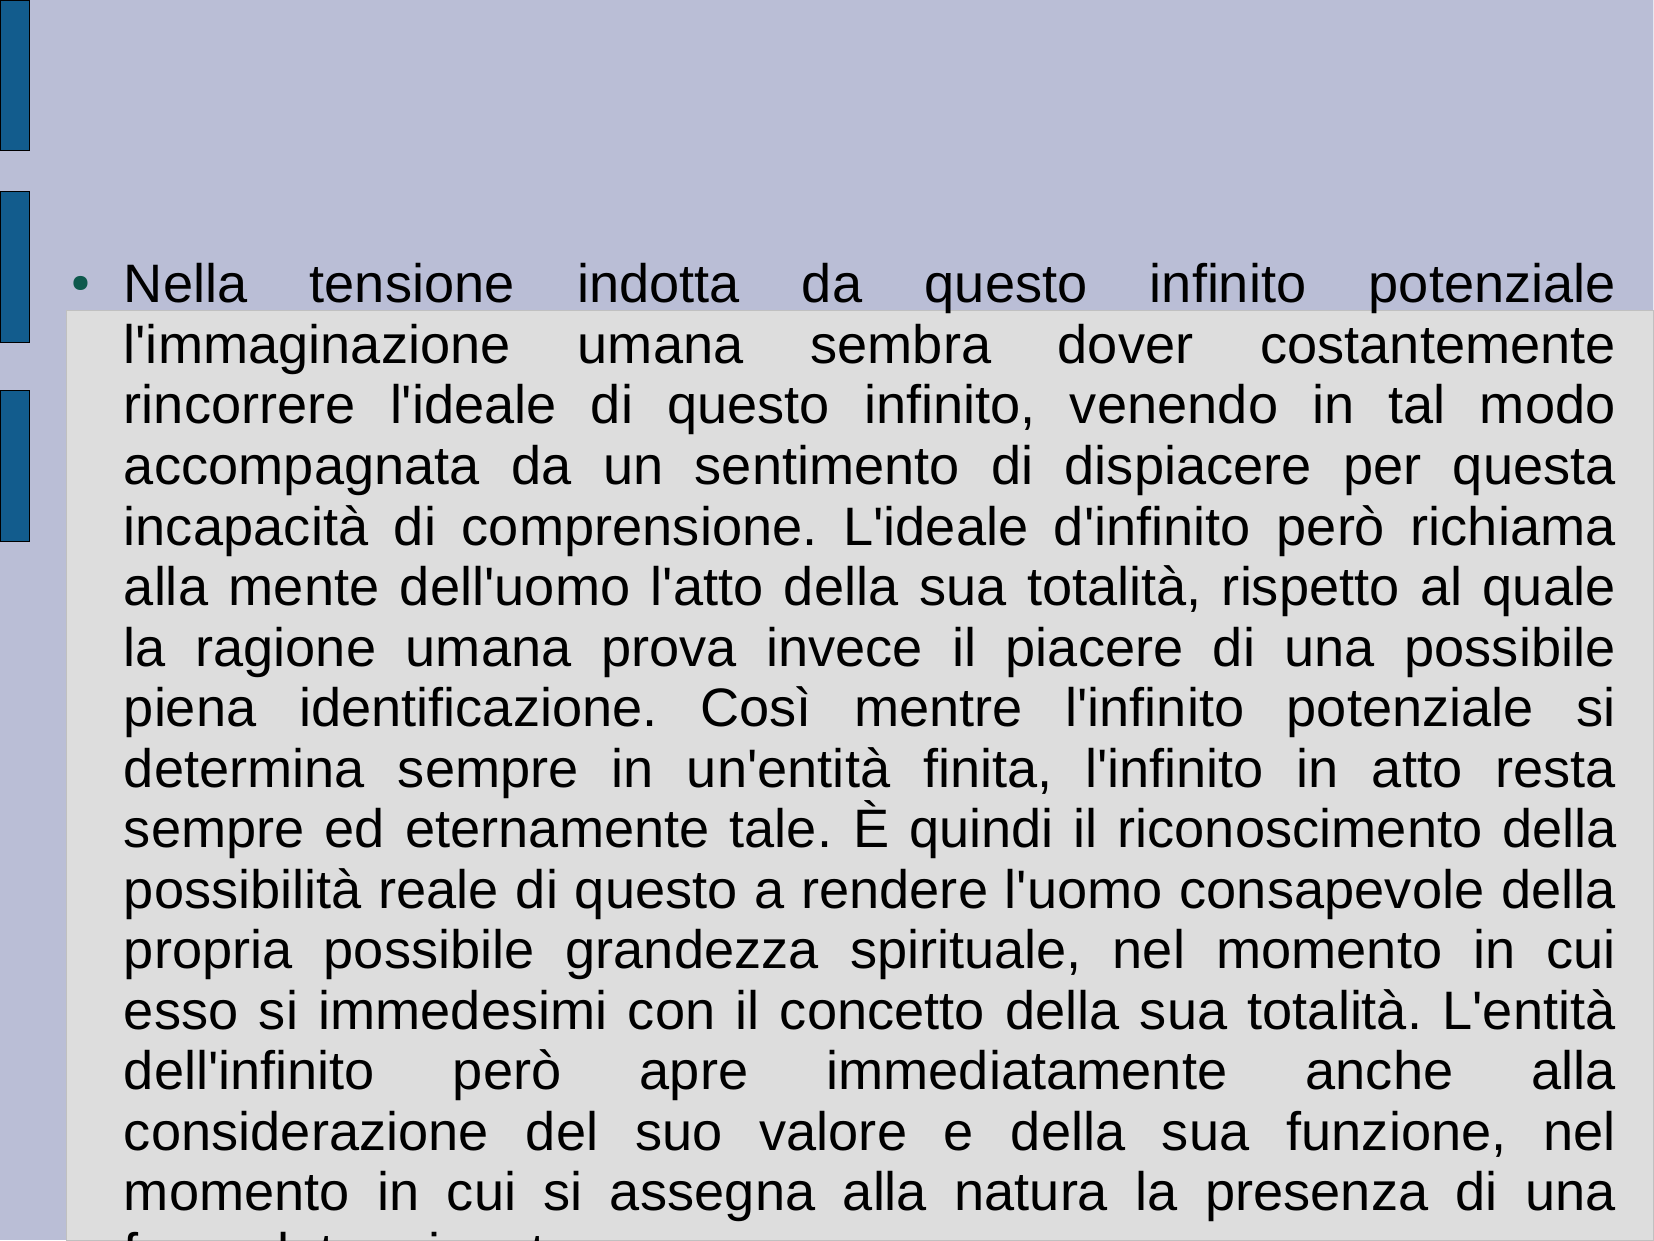

#
Nella tensione indotta da questo infinito potenziale l'immaginazione umana sembra dover costantemente rincorrere l'ideale di questo infinito, venendo in tal modo accompagnata da un sentimento di dispiacere per questa incapacità di comprensione. L'ideale d'infinito però richiama alla mente dell'uomo l'atto della sua totalità, rispetto al quale la ragione umana prova invece il piacere di una possibile piena identificazione. Così mentre l'infinito potenziale si determina sempre in un'entità finita, l'infinito in atto resta sempre ed eternamente tale. È quindi il riconoscimento della possibilità reale di questo a rendere l'uomo consapevole della propria possibile grandezza spirituale, nel momento in cui esso si immedesimi con il concetto della sua totalità. L'entità dell'infinito però apre immediatamente anche alla considerazione del suo valore e della sua funzione, nel momento in cui si assegna alla natura la presenza di una forza determinante.